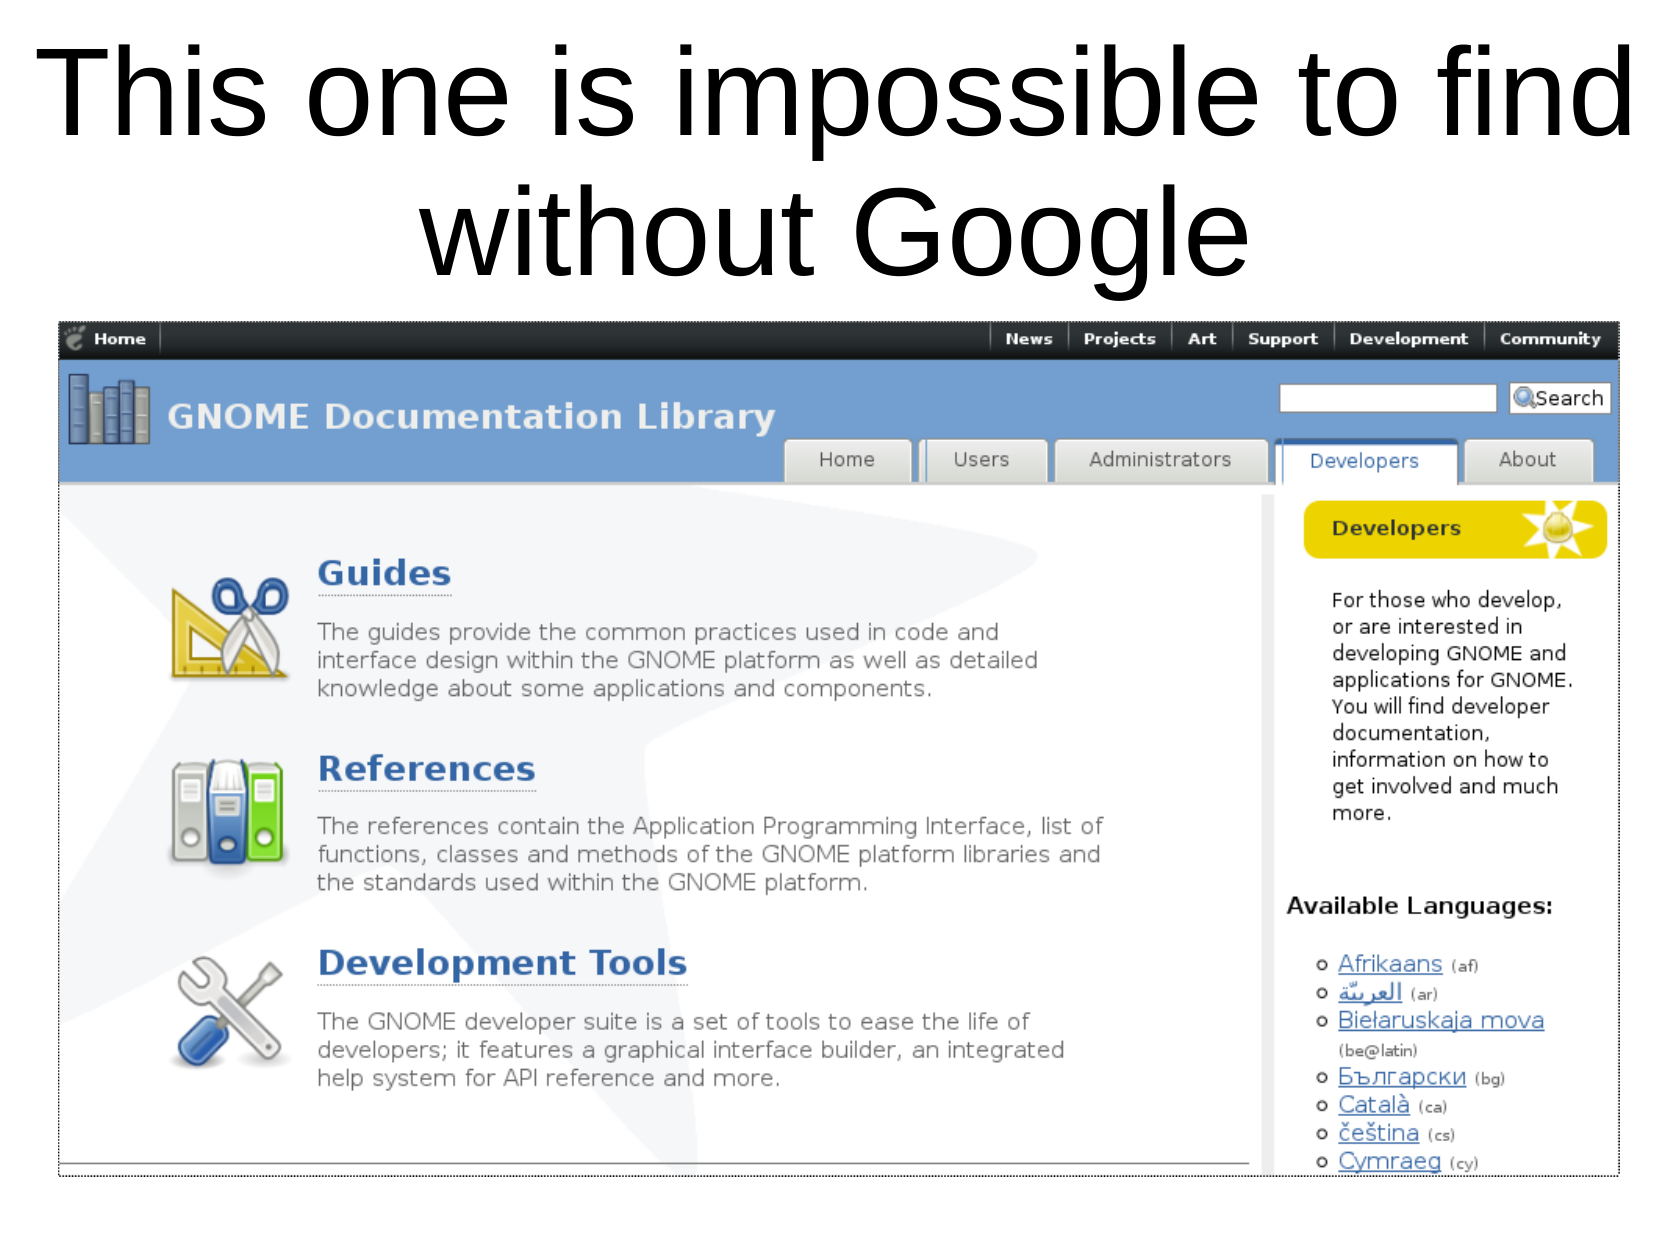

This one is impossible to find
without Google